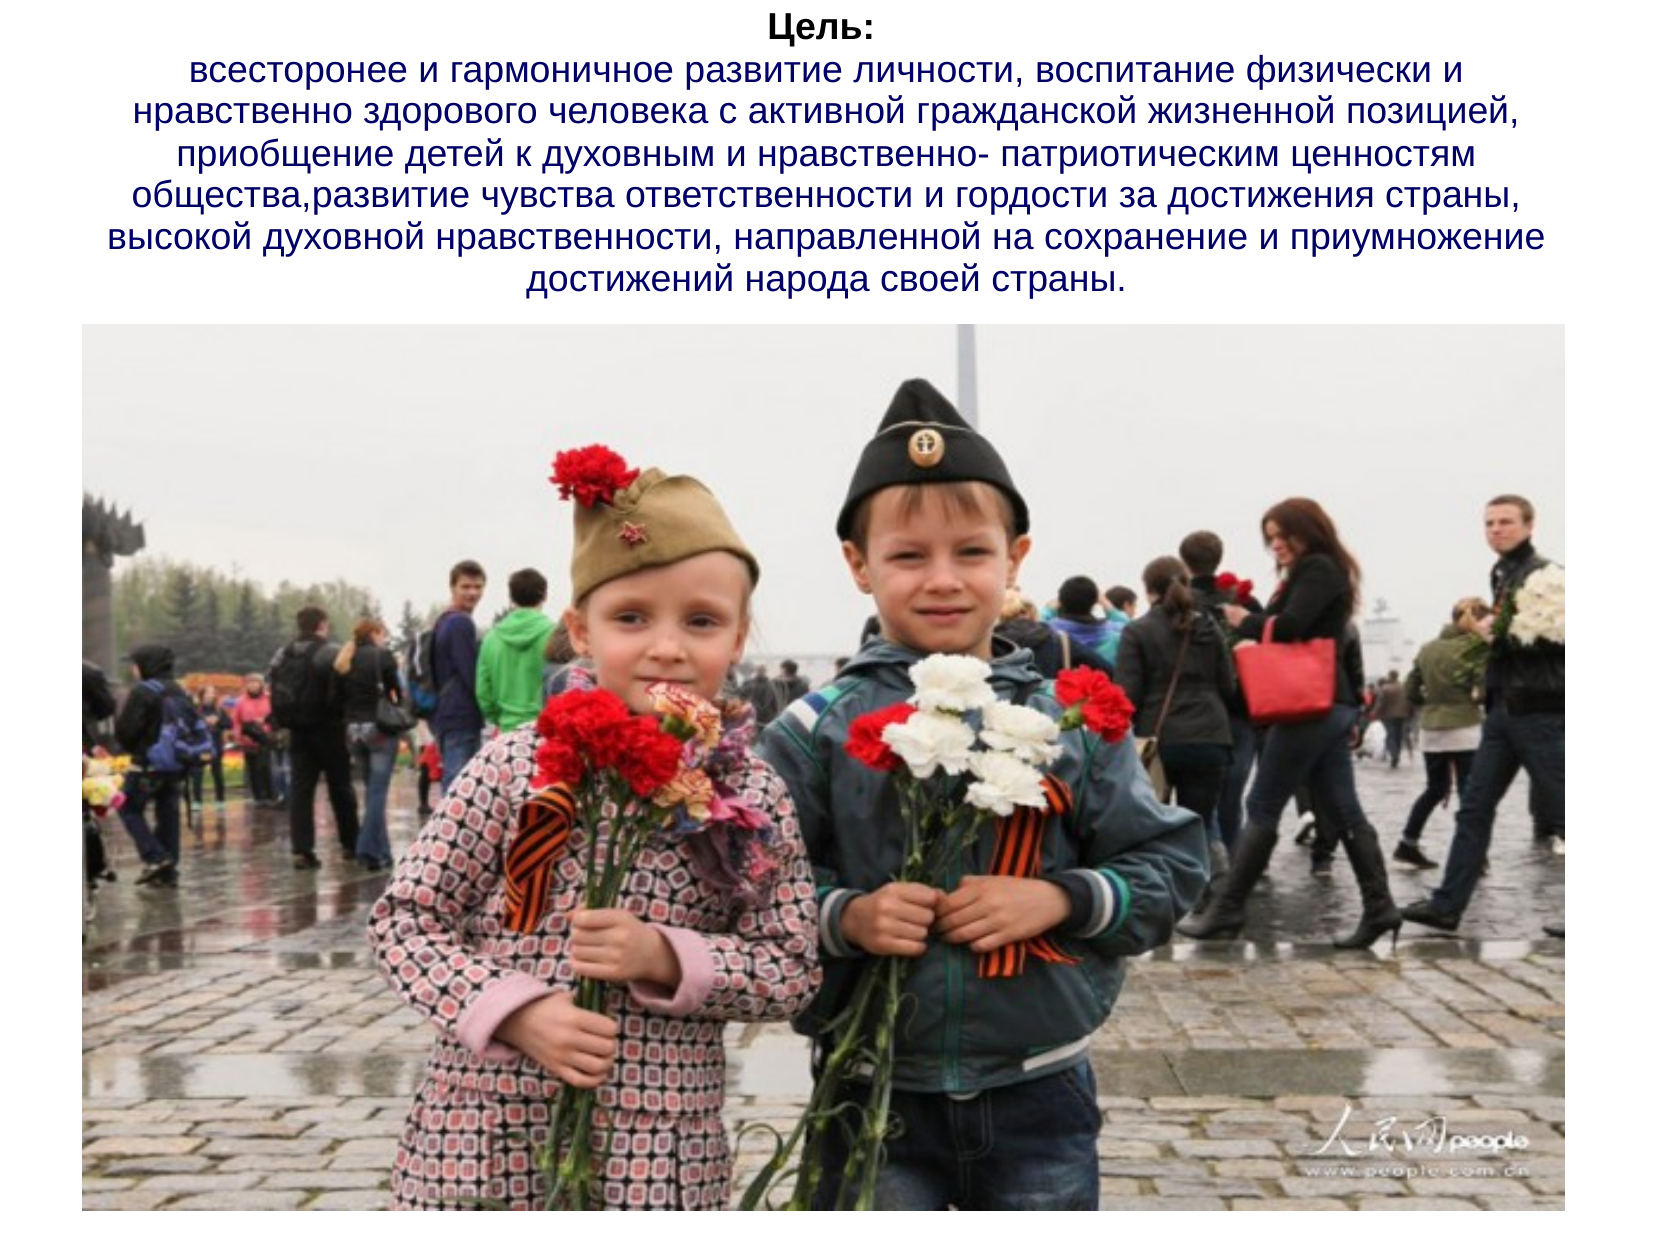

# Цель: всесторонее и гармоничное развитие личности, воспитание физически и нравственно здорового человека с активной гражданской жизненной позицией, приобщение детей к духовным и нравственно- патриотическим ценностям общества,развитие чувства ответственности и гордости за достижения страны, высокой духовной нравственности, направленной на сохранение и приумножение достижений народа своей страны.